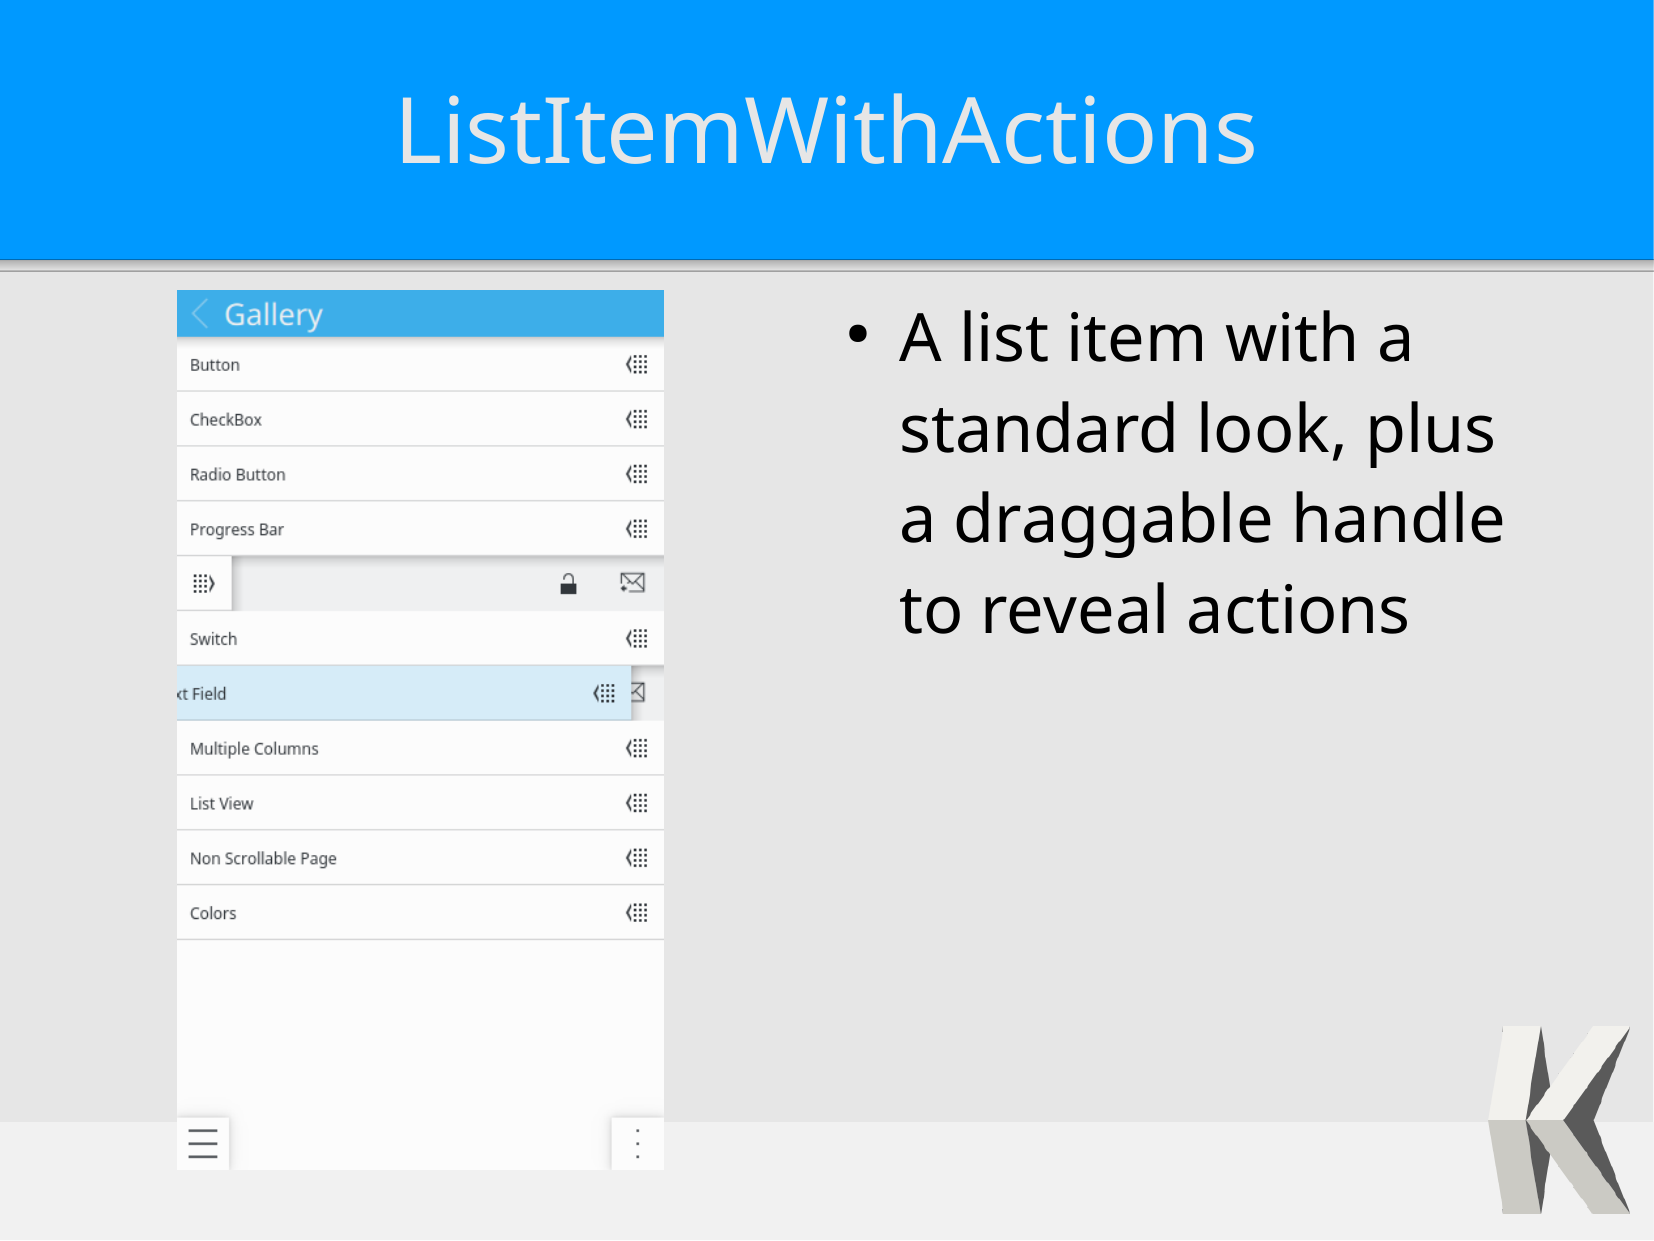

# ListItemWithActions
A list item with a standard look, plus a draggable handle to reveal actions